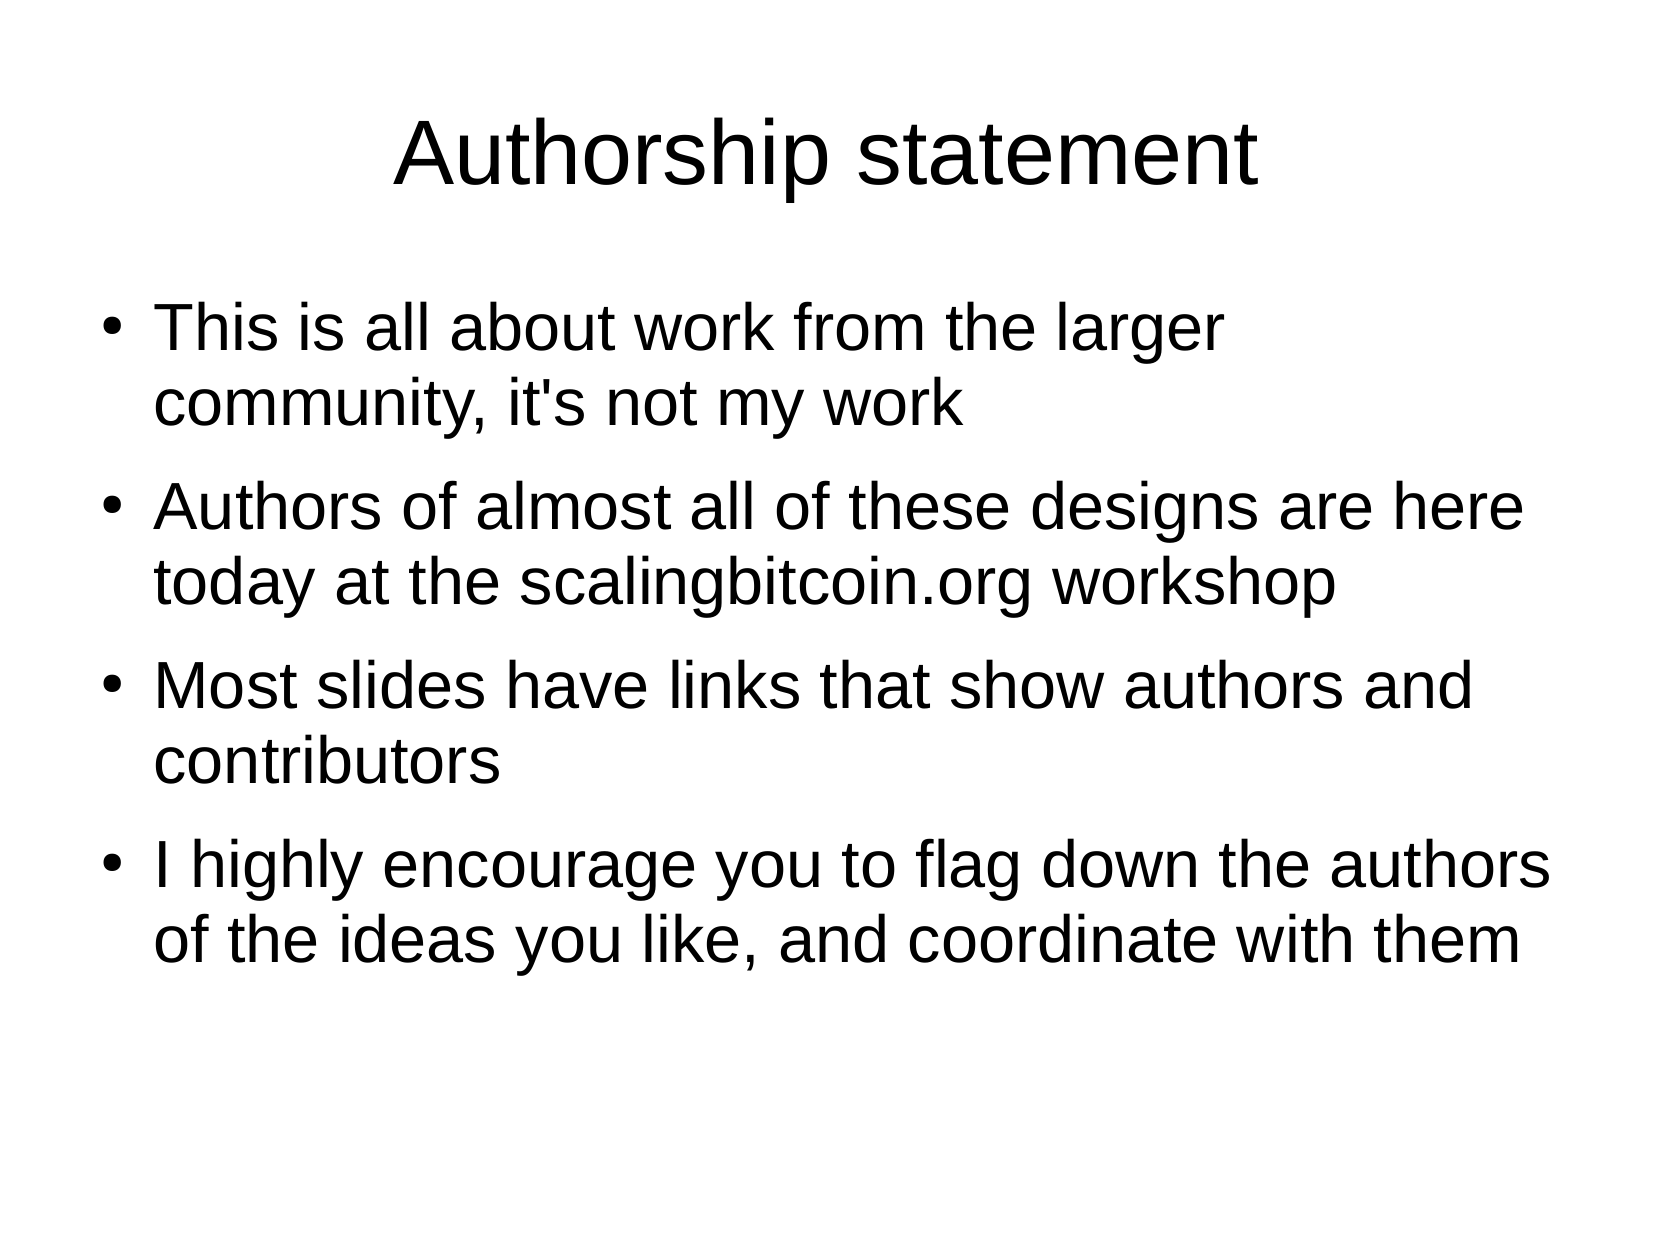

# Authorship statement
This is all about work from the larger community, it's not my work
Authors of almost all of these designs are here today at the scalingbitcoin.org workshop
Most slides have links that show authors and contributors
I highly encourage you to flag down the authors of the ideas you like, and coordinate with them